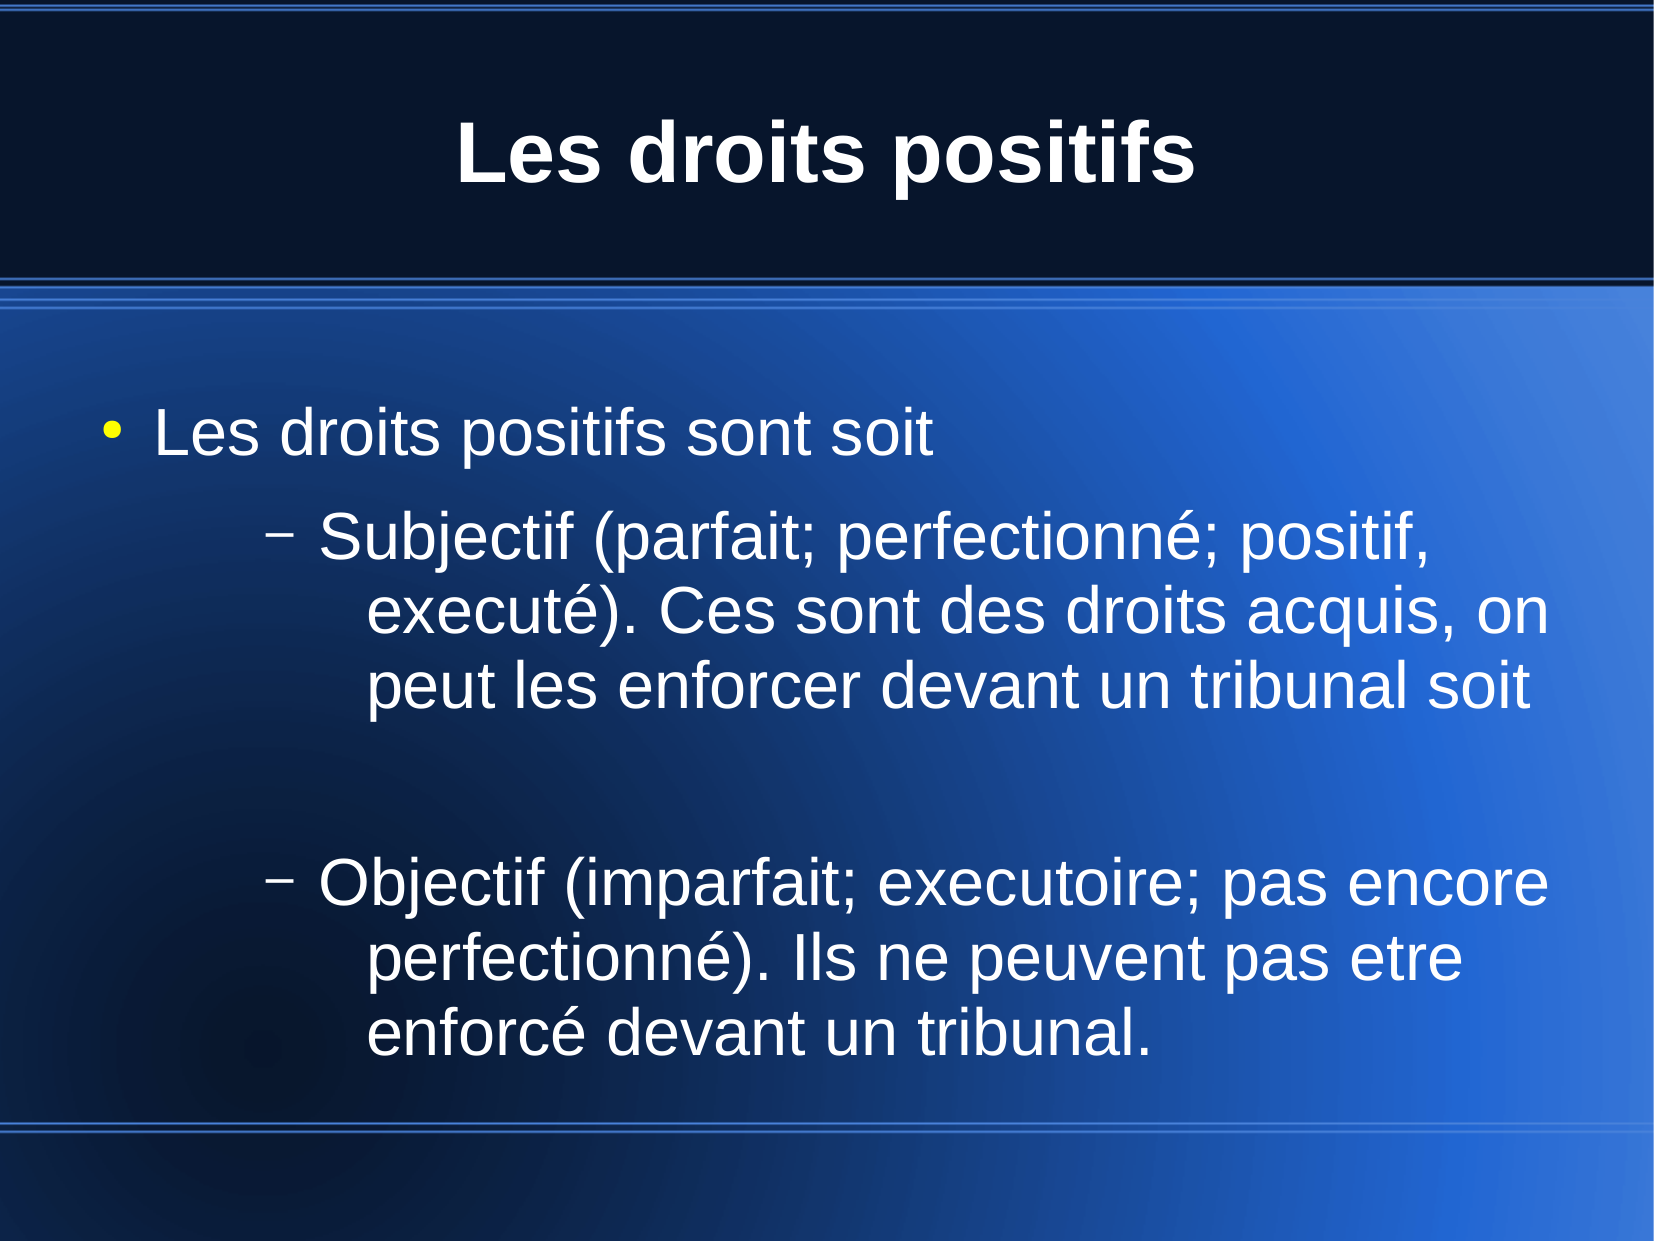

# Les droits positifs
Les droits positifs sont soit
Subjectif (parfait; perfectionné; positif, executé). Ces sont des droits acquis, on peut les enforcer devant un tribunal soit
Objectif (imparfait; executoire; pas encore perfectionné). Ils ne peuvent pas etre enforcé devant un tribunal.